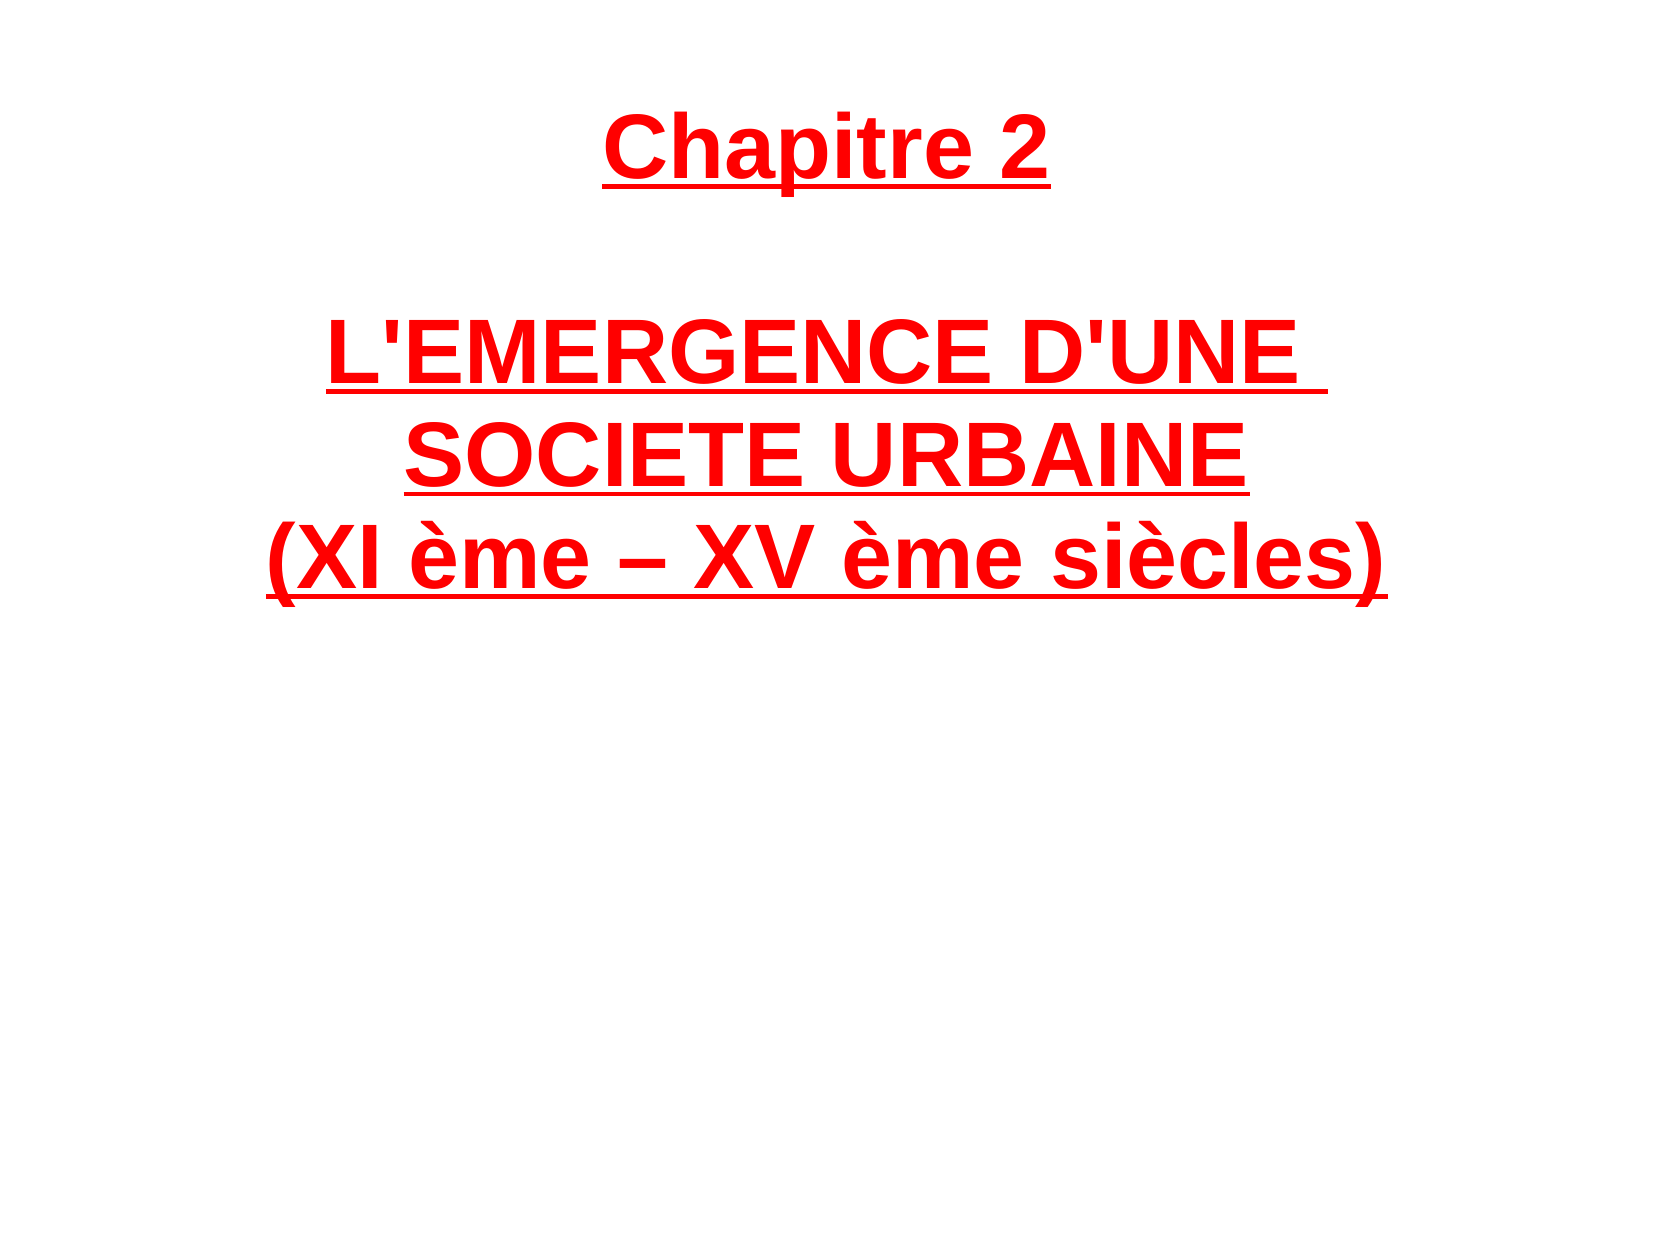

Chapitre 2
L'EMERGENCE D'UNE
SOCIETE URBAINE
(XI ème – XV ème siècles)